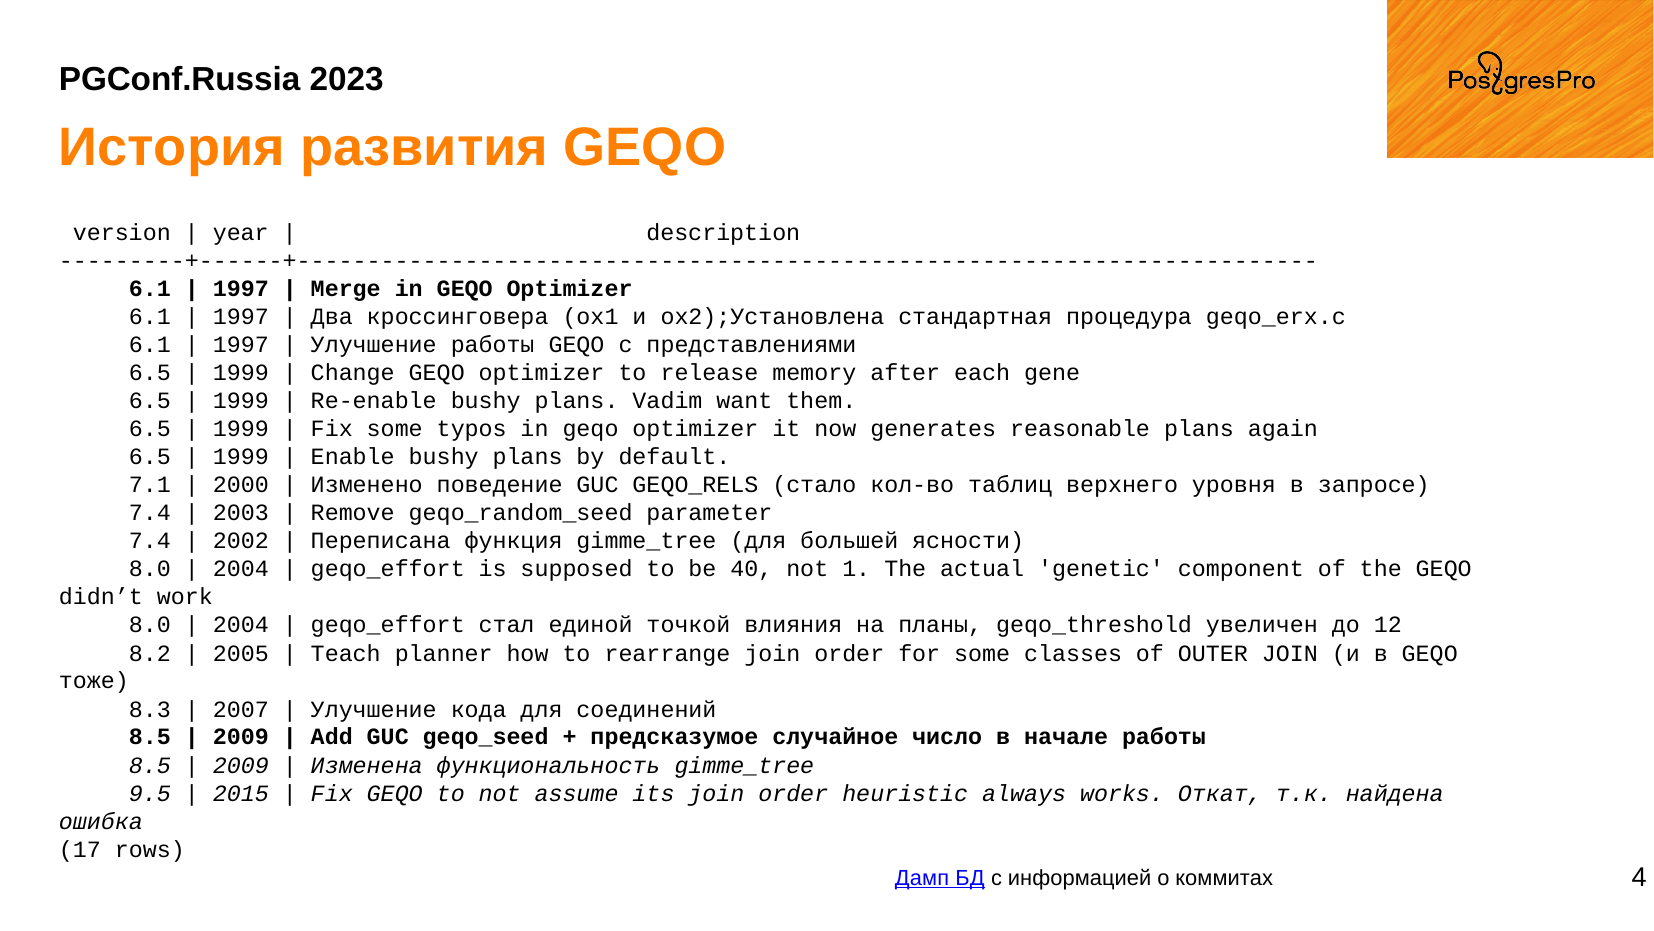

PGConf.Russia 2023
История развития GEQO
 version | year | description
---------+------+-------------------------------------------------------------------------
 6.1 | 1997 | Merge in GEQO Optimizer
 6.1 | 1997 | Два кроссинговера (ox1 и ox2);Установлена стандартная процедура geqo_erx.c
 6.1 | 1997 | Улучшение работы GEQO с представлениями
 6.5 | 1999 | Change GEQO optimizer to release memory after each gene
 6.5 | 1999 | Re-enable bushy plans. Vadim want them.
 6.5 | 1999 | Fix some typos in geqo optimizer it now generates reasonable plans again
 6.5 | 1999 | Enable bushy plans by default.
 7.1 | 2000 | Изменено поведение GUC GEQO_RELS (стало кол-во таблиц верхнего уровня в запросе)
 7.4 | 2003 | Remove geqo_random_seed parameter
 7.4 | 2002 | Переписана функция gimme_tree (для большей ясности)
 8.0 | 2004 | geqo_effort is supposed to be 40, not 1. The actual 'genetic' component of the GEQO didn’t work
 8.0 | 2004 | geqo_effort стал единой точкой влияния на планы, geqo_threshold увеличен до 12
 8.2 | 2005 | Teach planner how to rearrange join order for some classes of OUTER JOIN (и в GEQO тоже)
 8.3 | 2007 | Улучшение кода для соединений
 8.5 | 2009 | Add GUC geqo_seed + предсказумое случайное число в начале работы
 8.5 | 2009 | Изменена функциональность gimme_tree
 9.5 | 2015 | Fix GEQO to not assume its join order heuristic always works. Откат, т.к. найдена ошибка
(17 rows)
 Дамп БД с информацией о коммитах